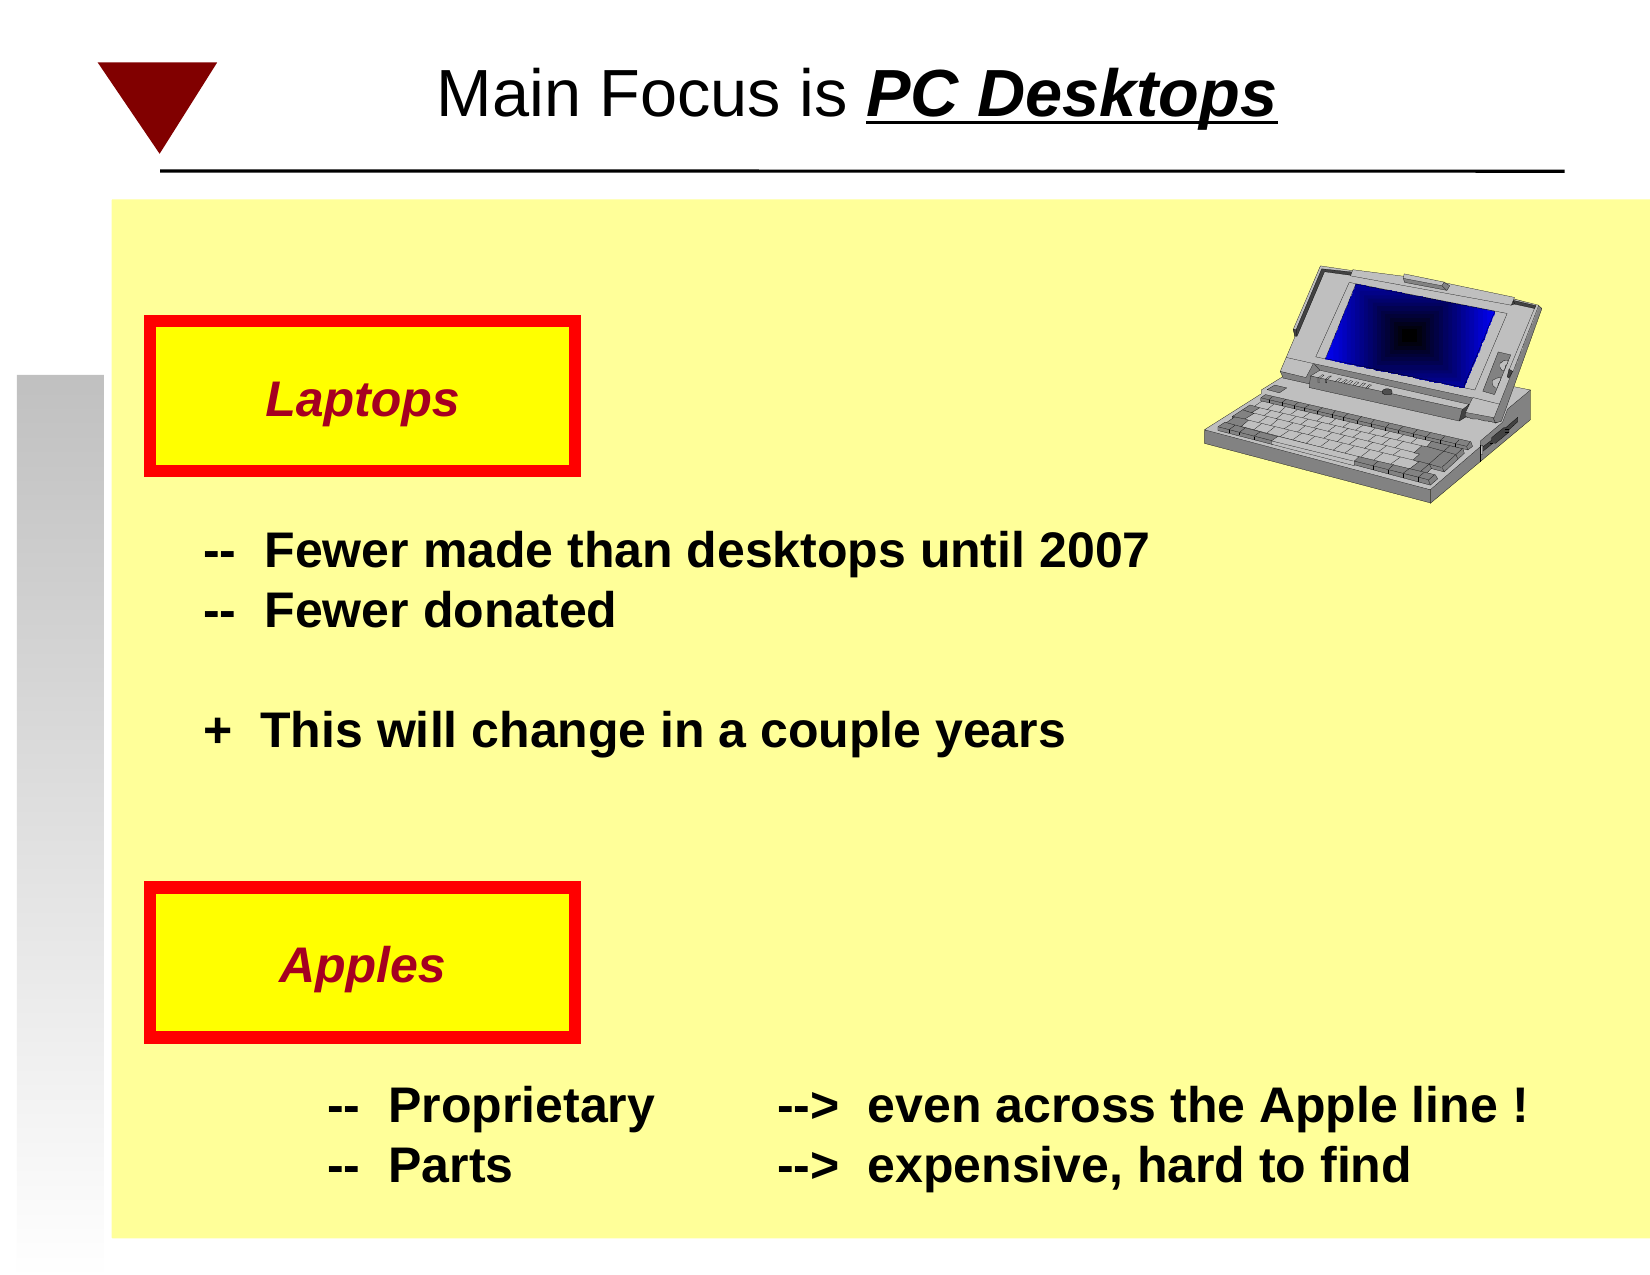

Main Focus is PC Desktops
Laptops
-- Fewer made than desktops until 2007
-- Fewer donated
+ This will change in a couple years
Apples
-- Proprietary	--> even across the Apple line !
-- Parts 	--> expensive, hard to find